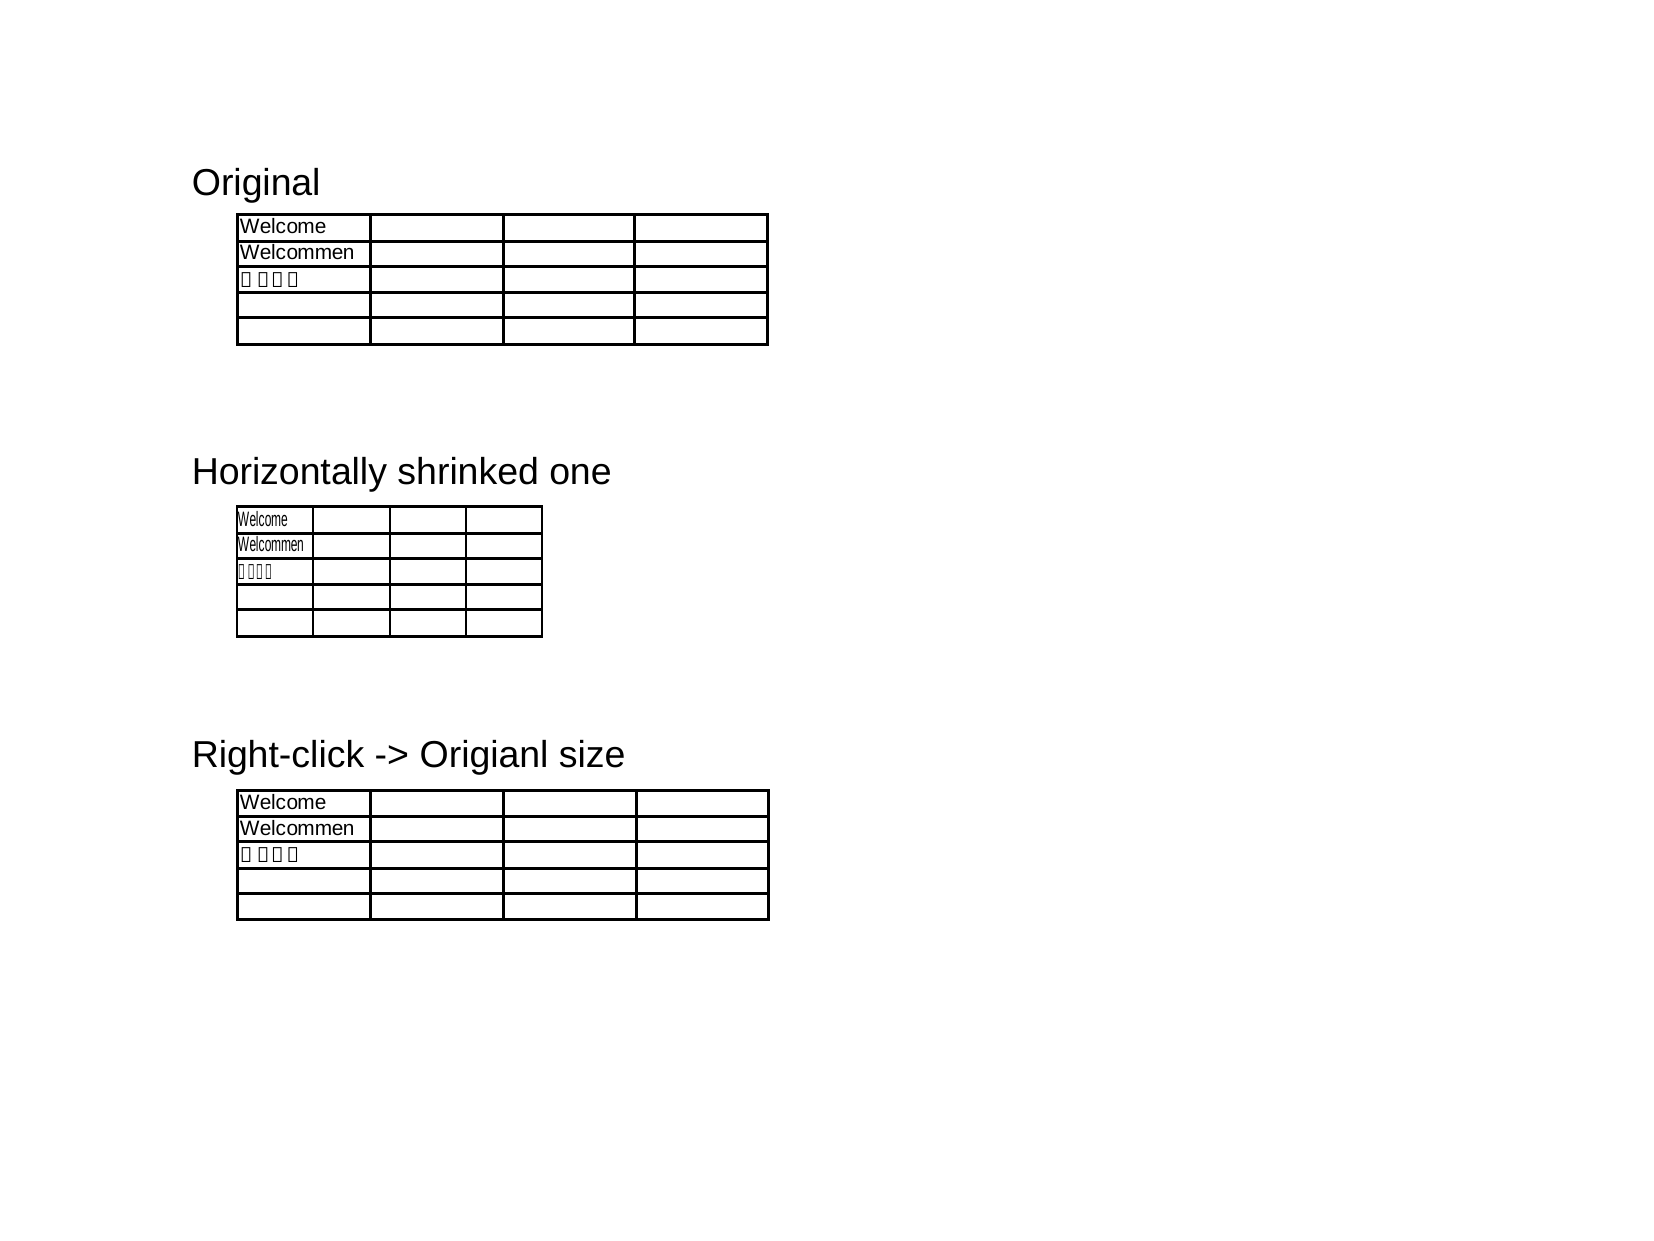

Original
Horizontally shrinked one
Right-click -> Origianl size